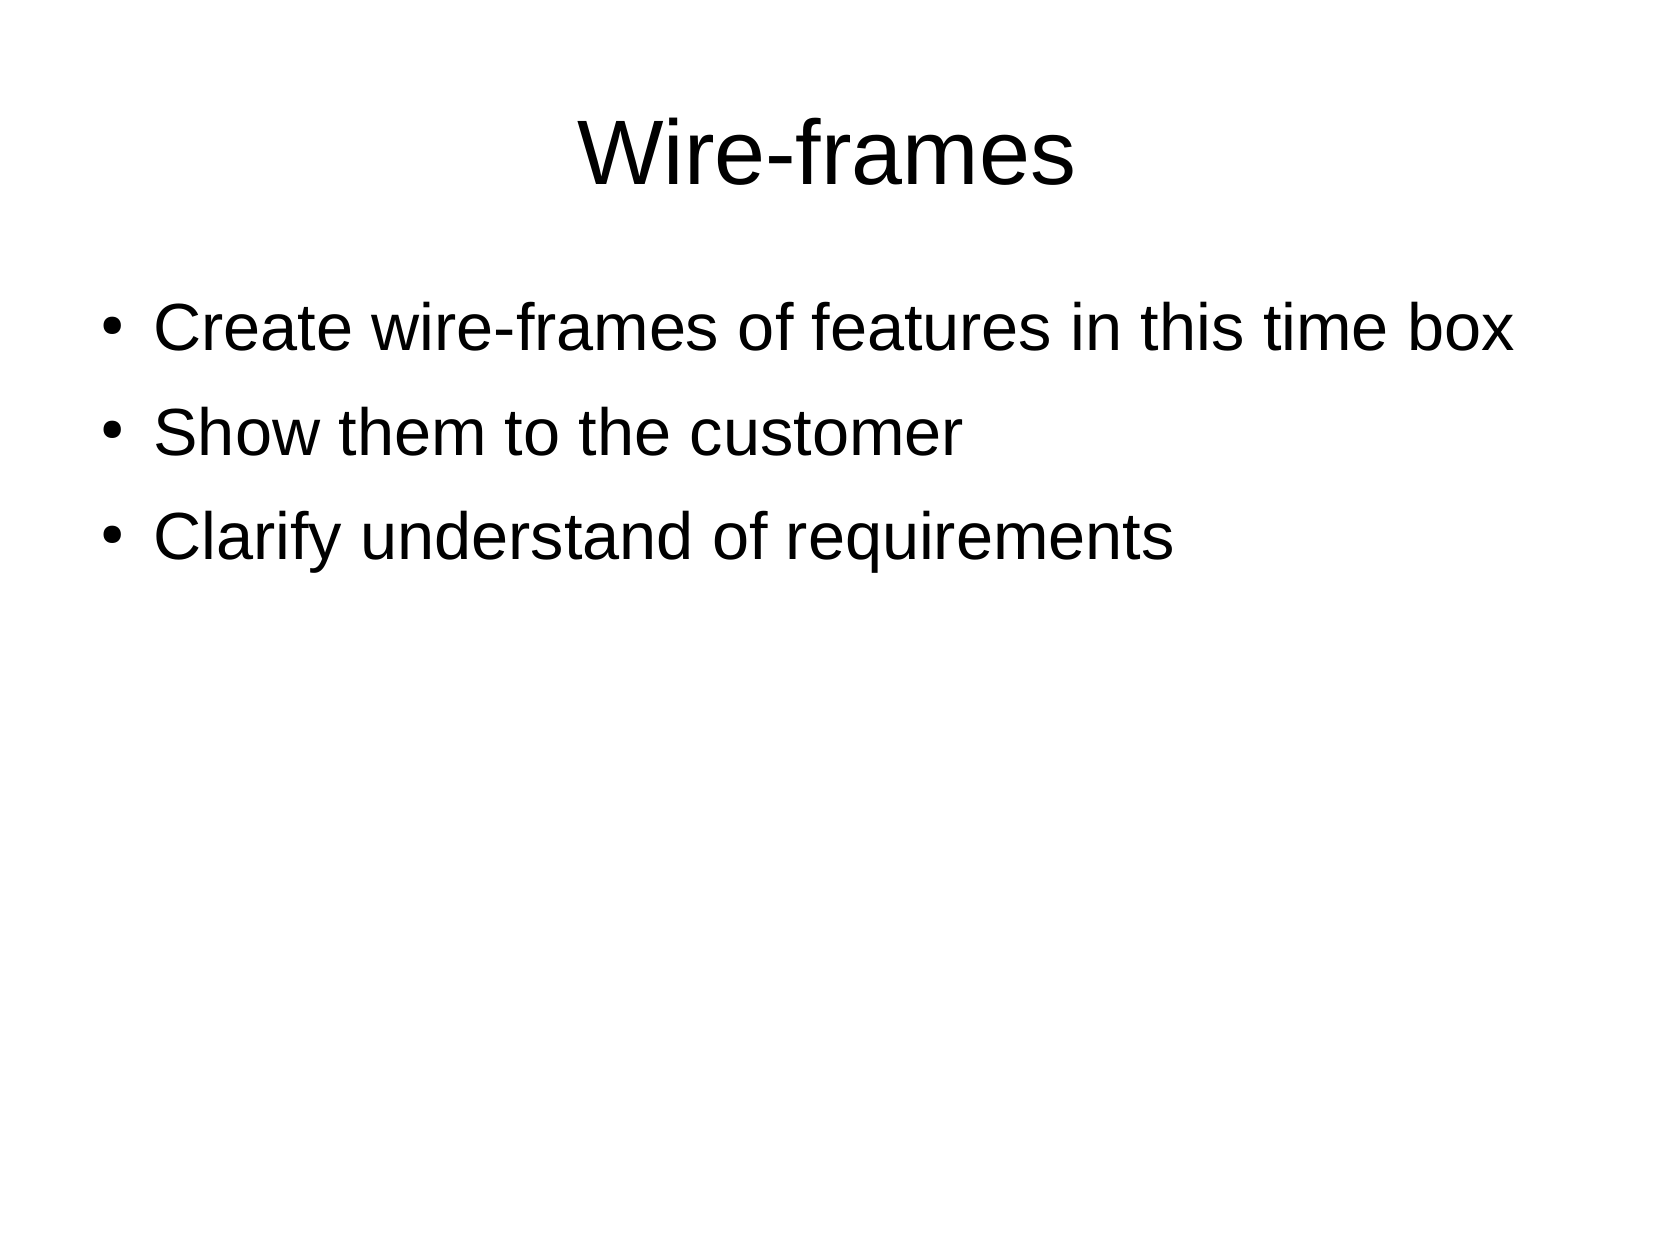

# Wire-frames
Create wire-frames of features in this time box
Show them to the customer
Clarify understand of requirements